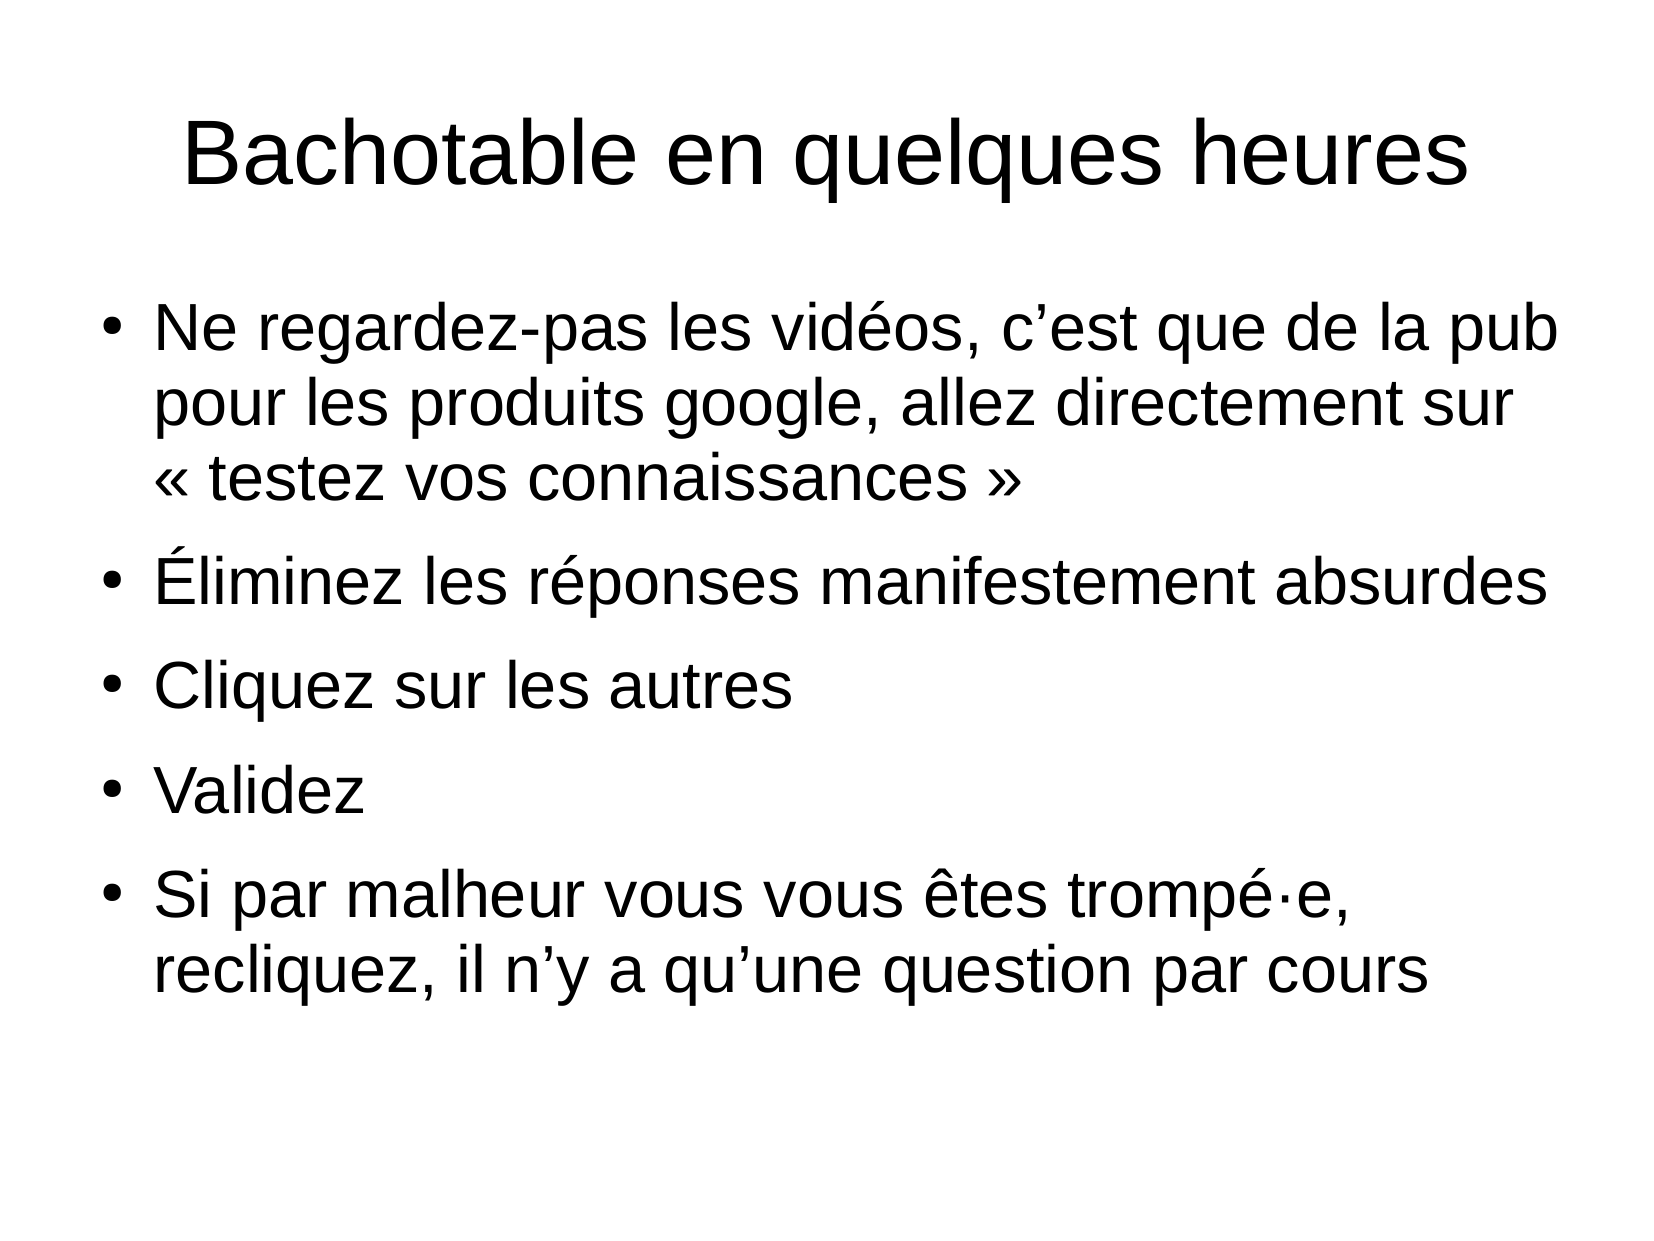

# Bachotable en quelques heures
Ne regardez-pas les vidéos, c’est que de la pub pour les produits google, allez directement sur « testez vos connaissances »
Éliminez les réponses manifestement absurdes
Cliquez sur les autres
Validez
Si par malheur vous vous êtes trompé·e, recliquez, il n’y a qu’une question par cours